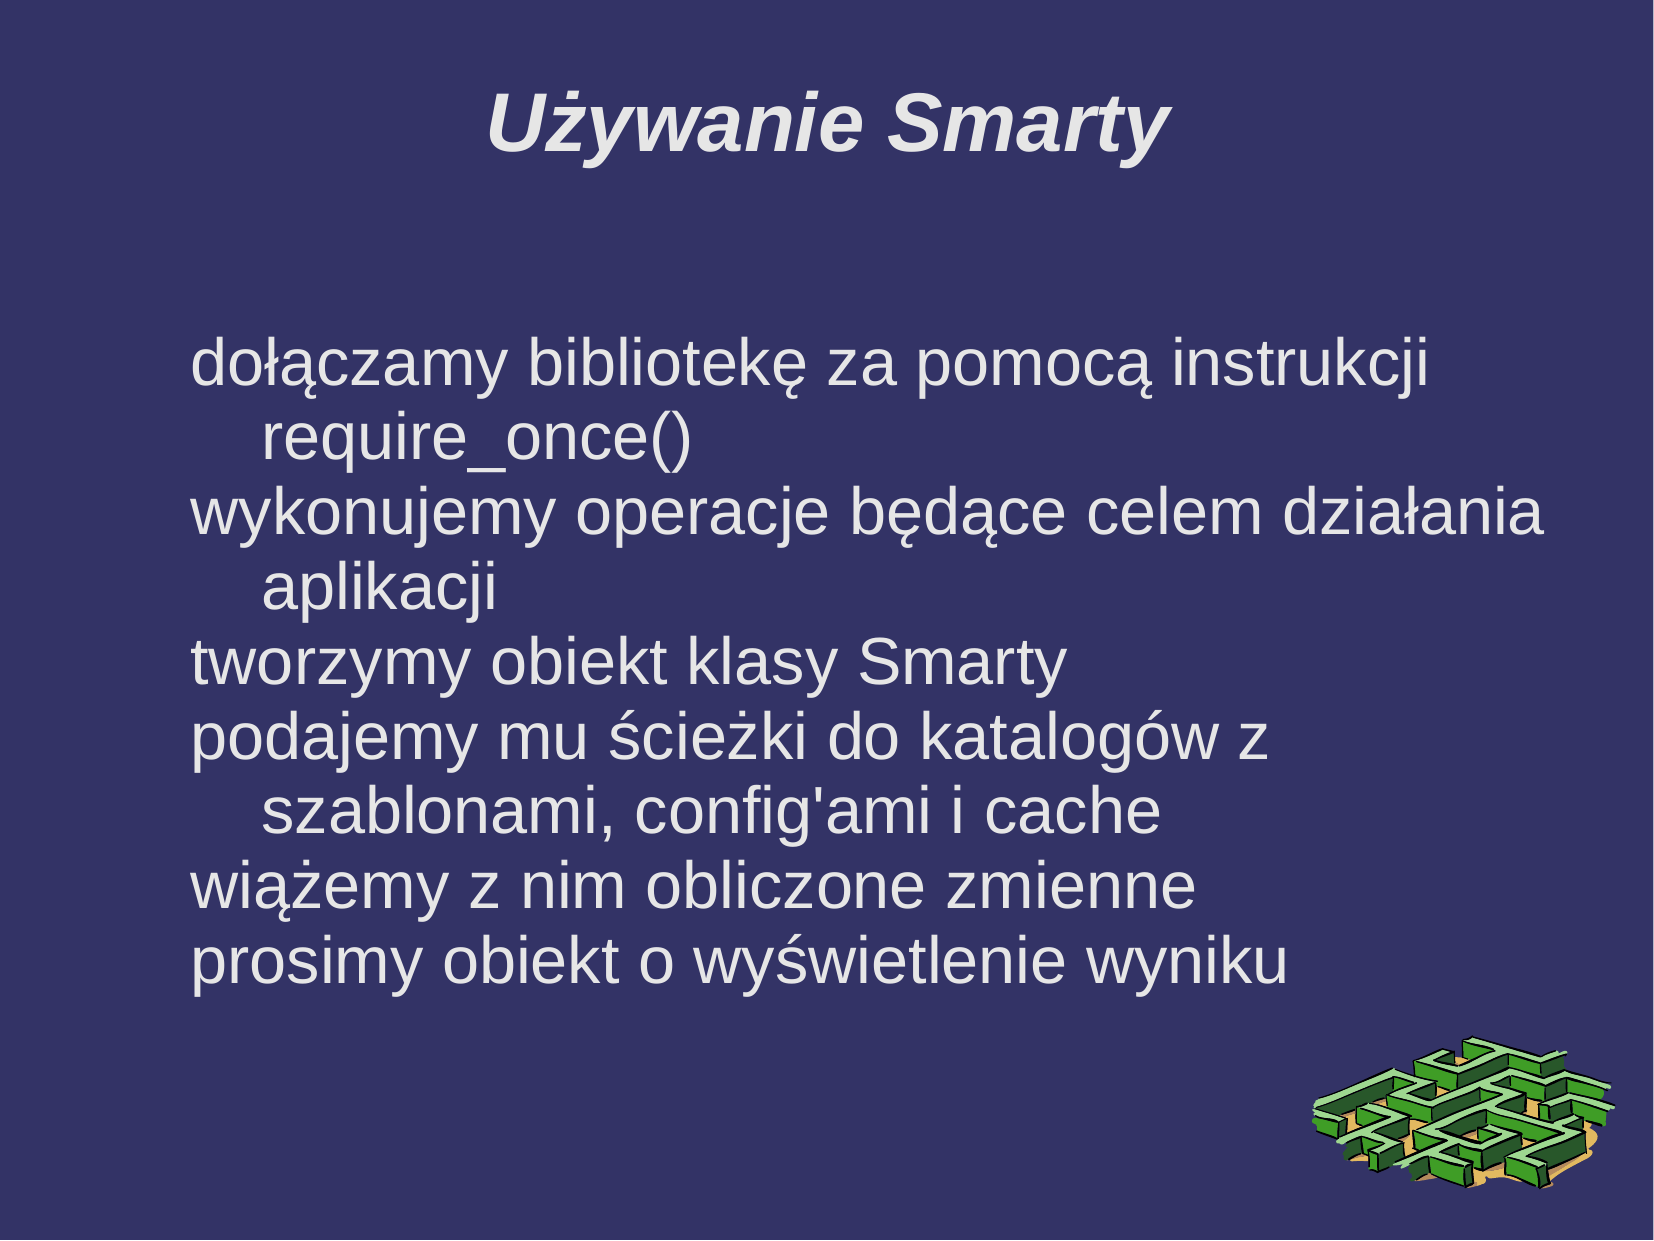

# Używanie Smarty
dołączamy bibliotekę za pomocą instrukcji require_once()
wykonujemy operacje będące celem działania aplikacji
tworzymy obiekt klasy Smarty
podajemy mu ścieżki do katalogów z szablonami, config'ami i cache
wiążemy z nim obliczone zmienne
prosimy obiekt o wyświetlenie wyniku